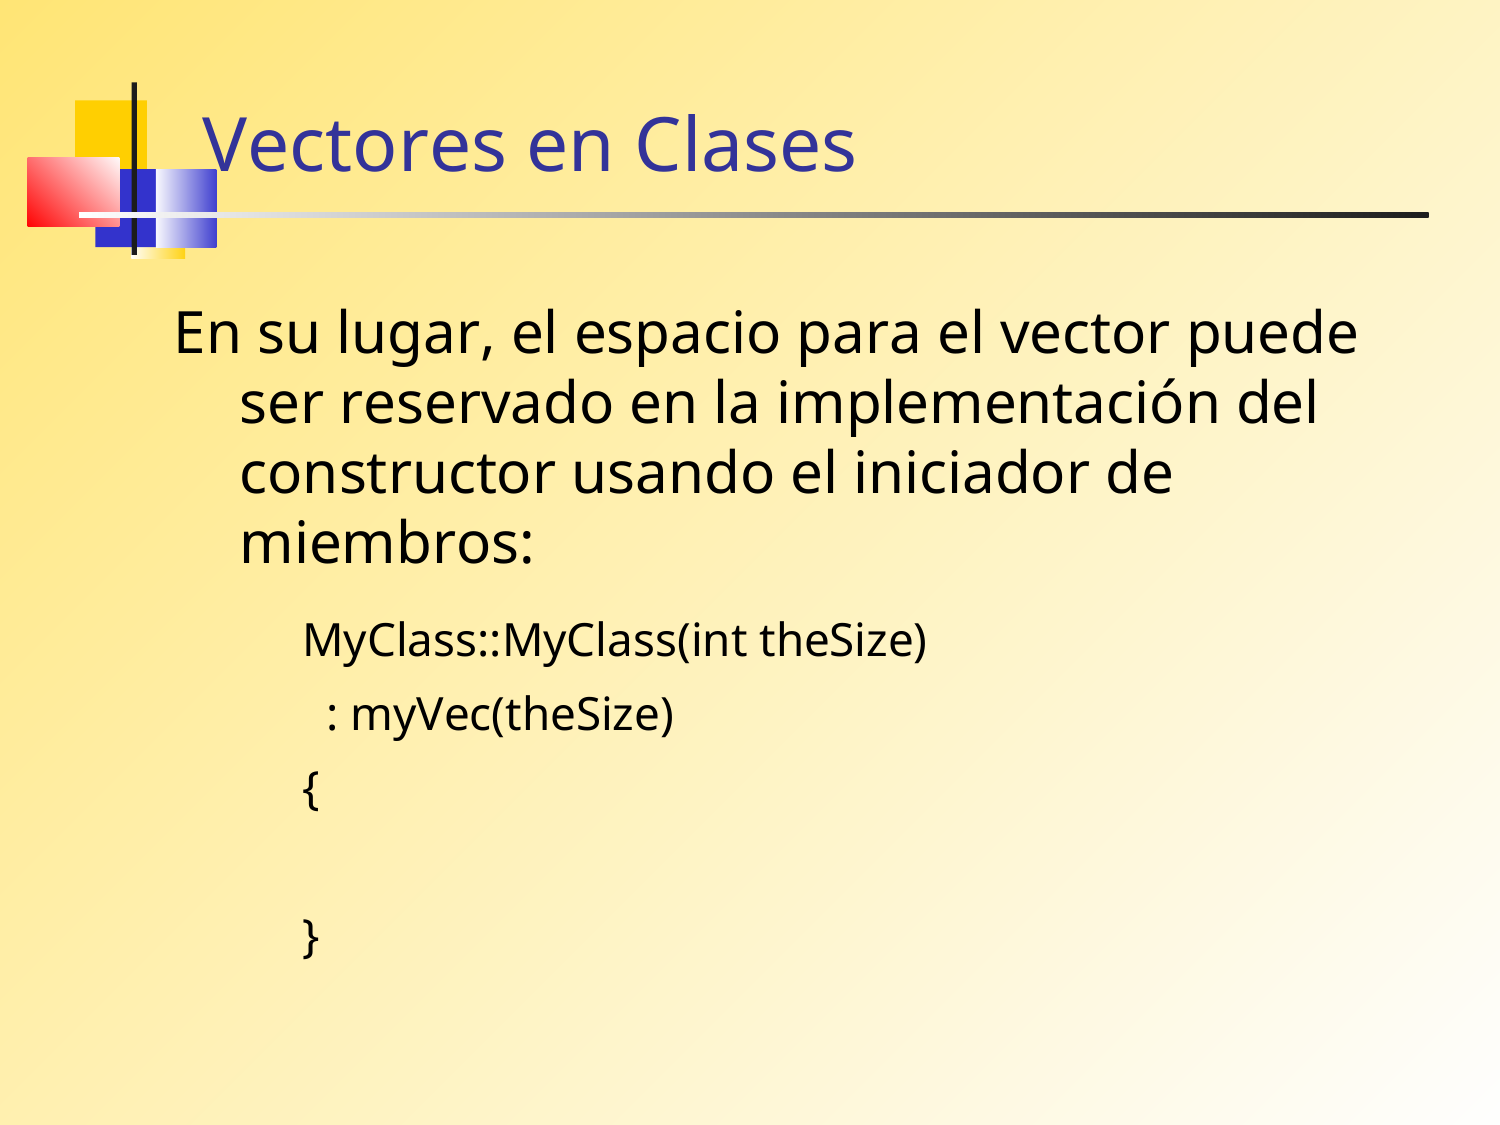

# Vectores en Clases
En su lugar, el espacio para el vector puede ser reservado en la implementación del constructor usando el iniciador de miembros:
MyClass::MyClass(int theSize)‏
 : myVec(theSize)‏
{
}